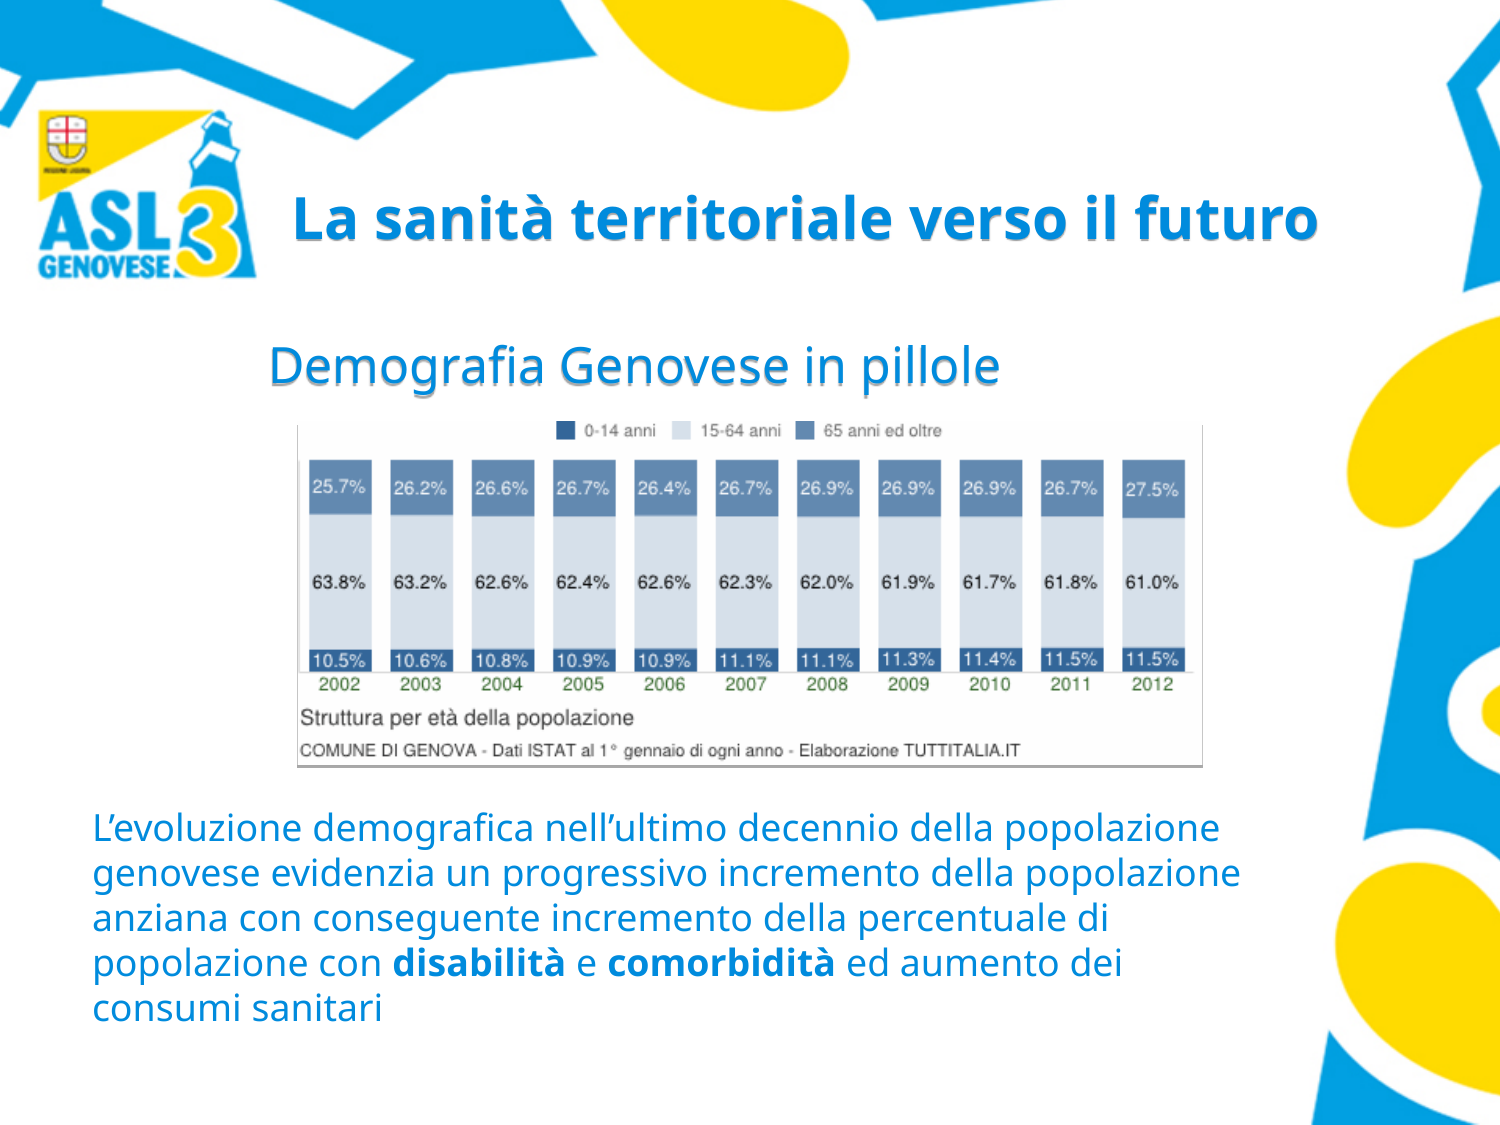

# La sanità territoriale verso il futuro
 Demografia Genovese in pillole
L’evoluzione demografica nell’ultimo decennio della popolazione genovese evidenzia un progressivo incremento della popolazione anziana con conseguente incremento della percentuale di popolazione con disabilità e comorbidità ed aumento dei consumi sanitari